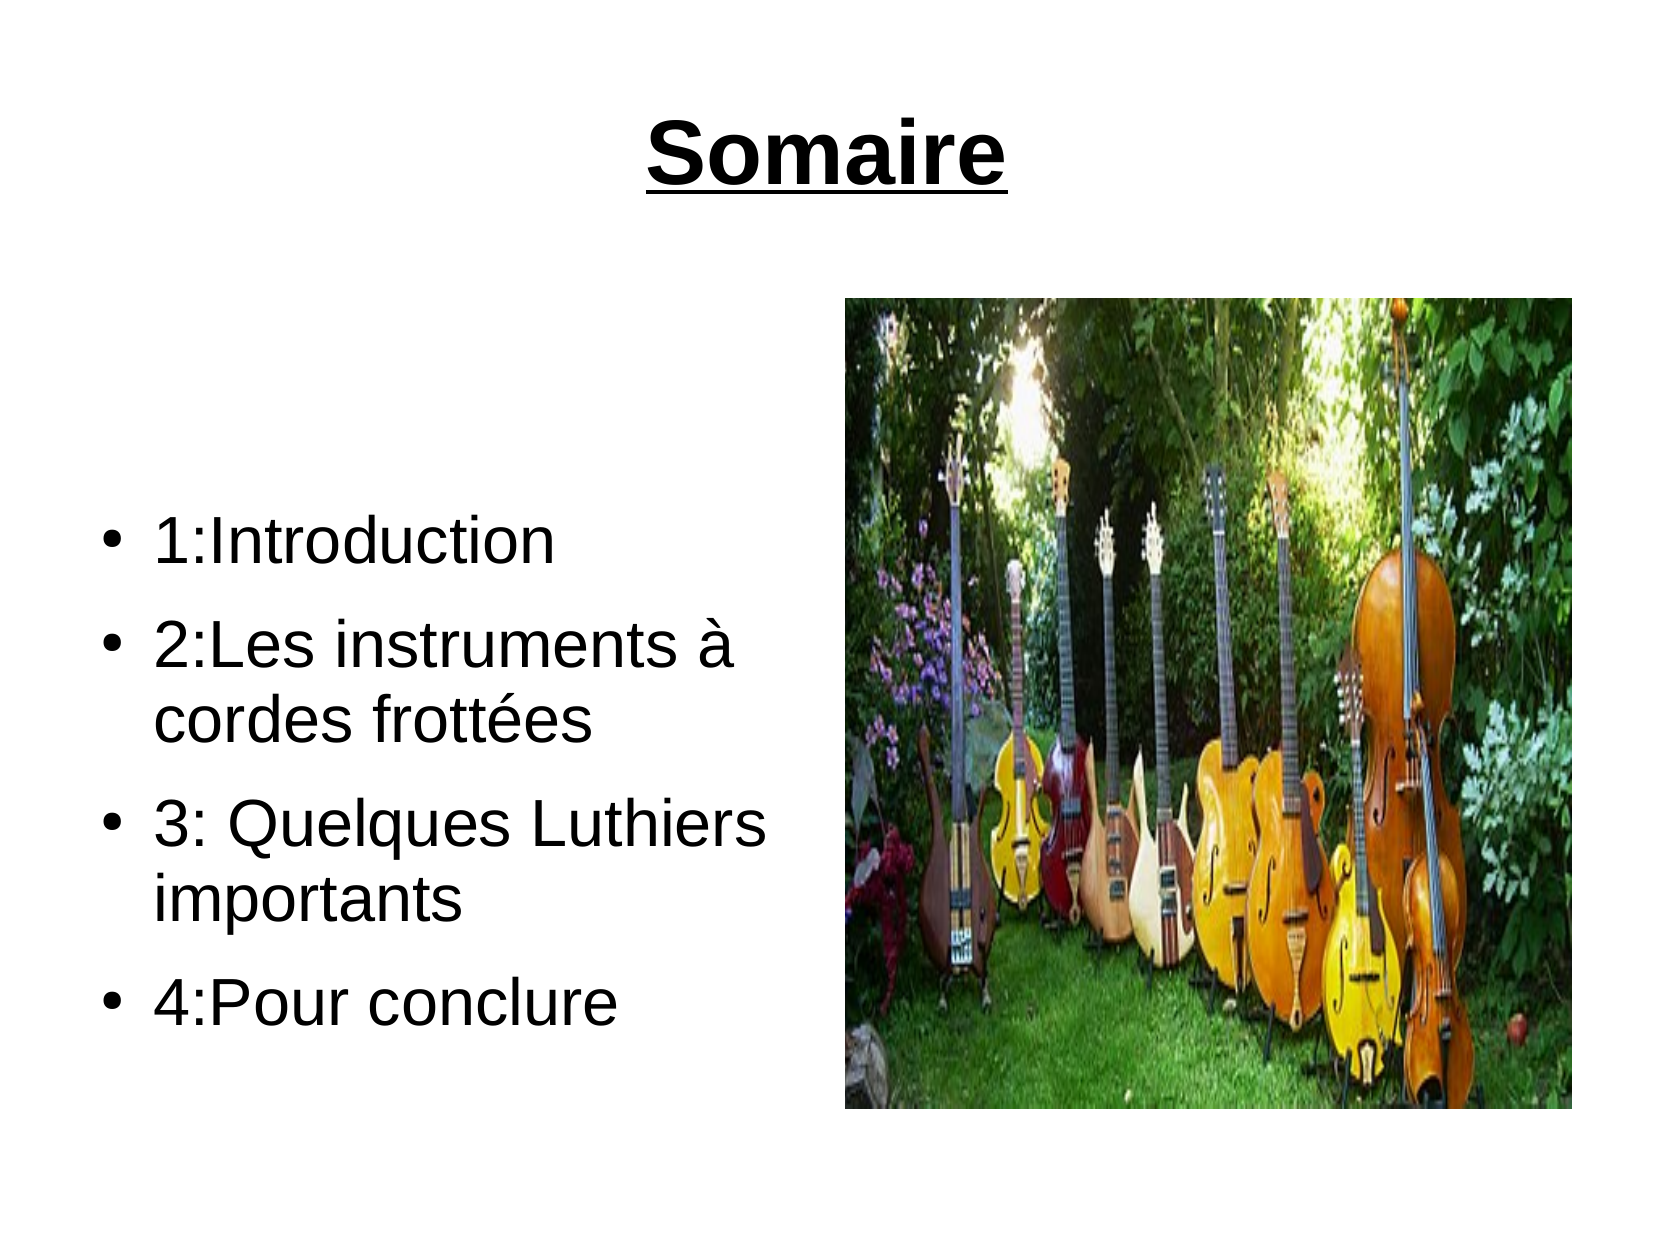

# Somaire
1:Introduction
2:Les instruments à cordes frottées
3: Quelques Luthiers importants
4:Pour conclure